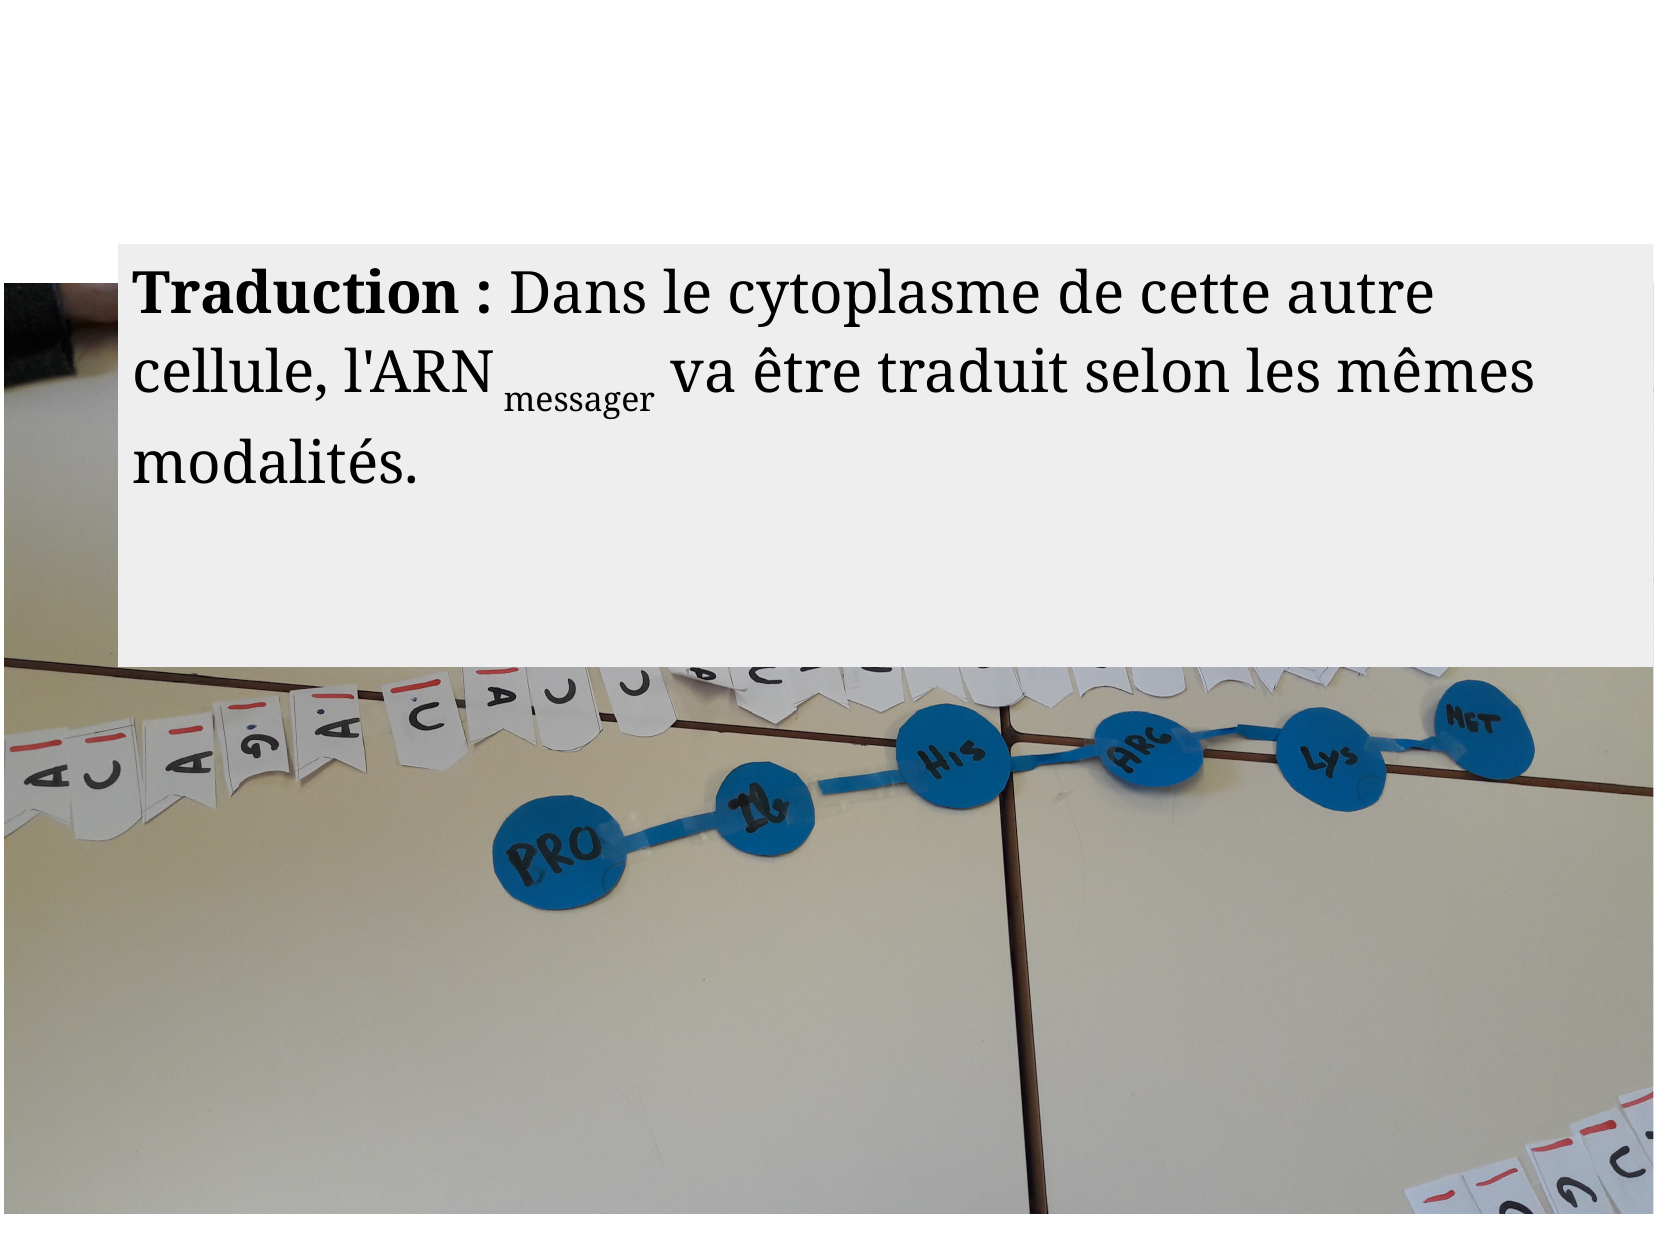

Traduction : Dans le cytoplasme de cette autre cellule, l'ARN messager va être traduit selon les mêmes modalités.